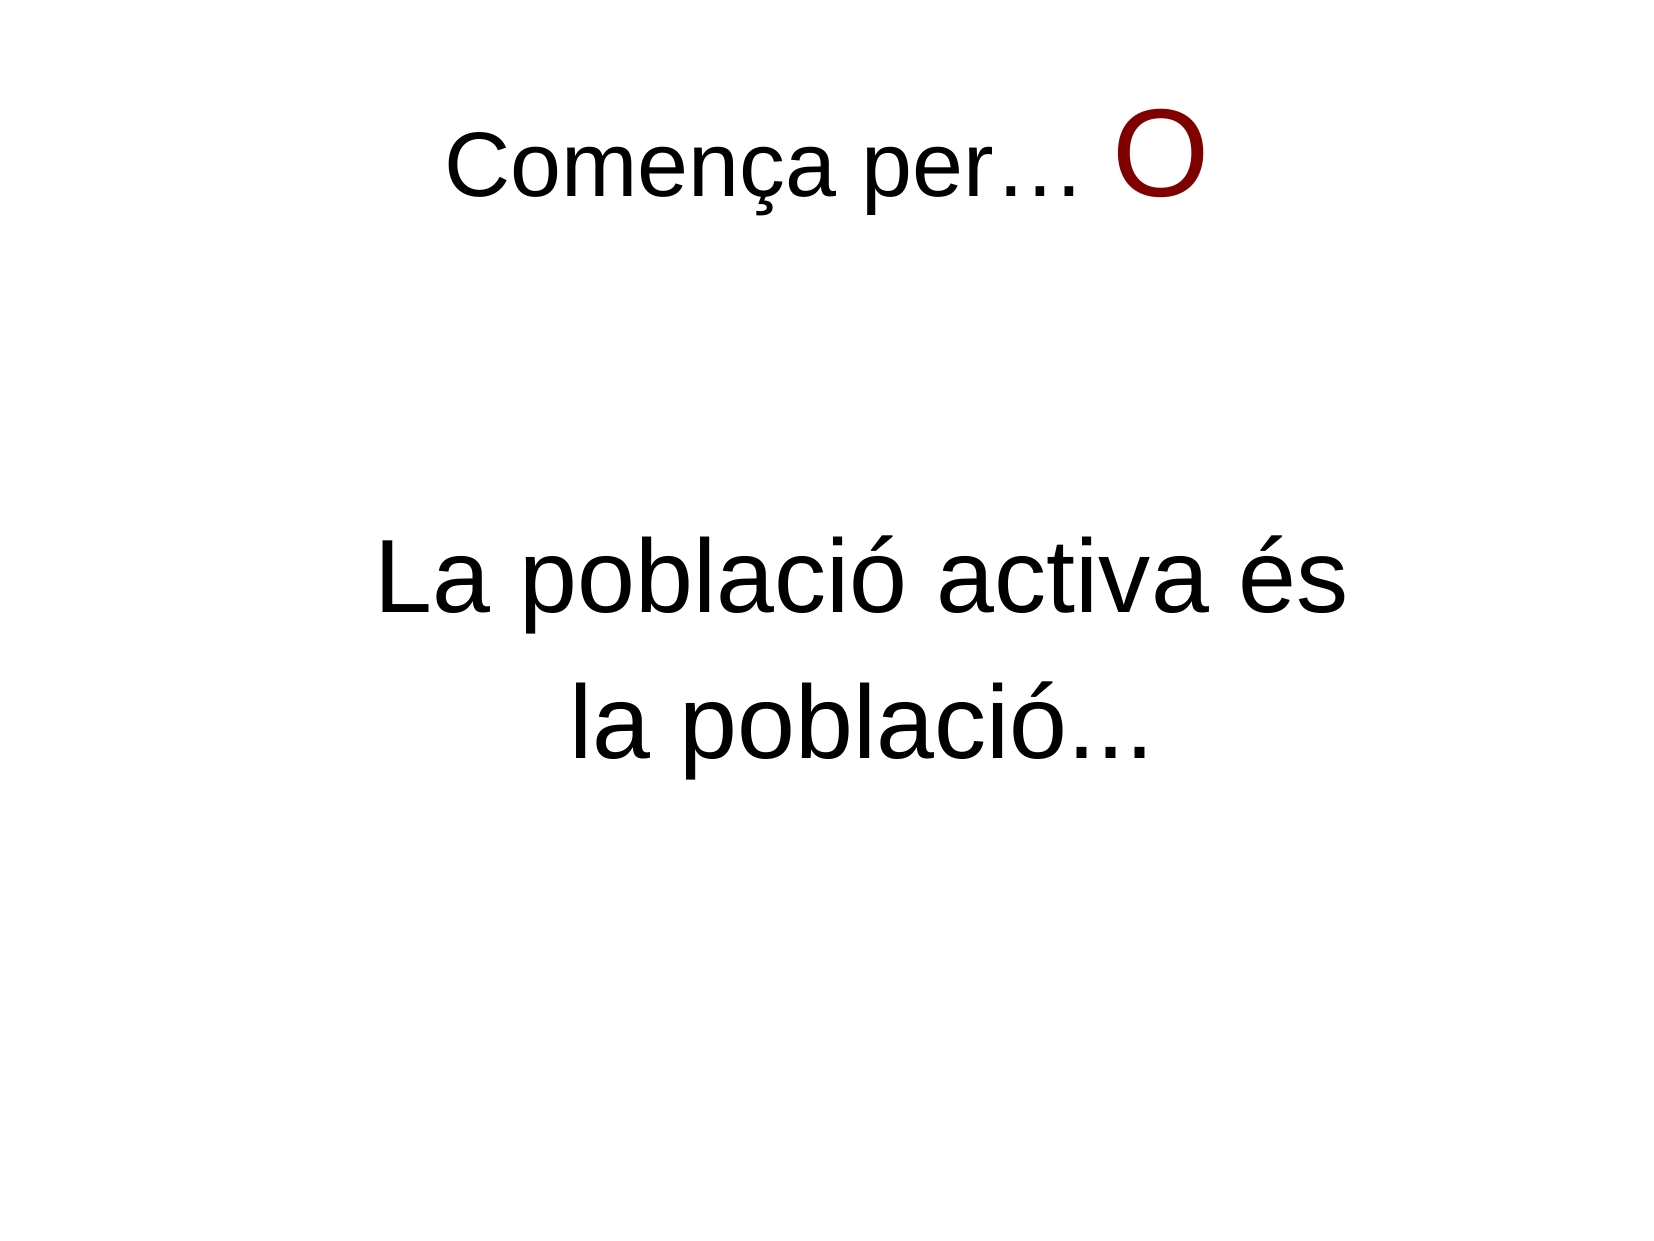

# Comença per… O
La població activa és
la població...